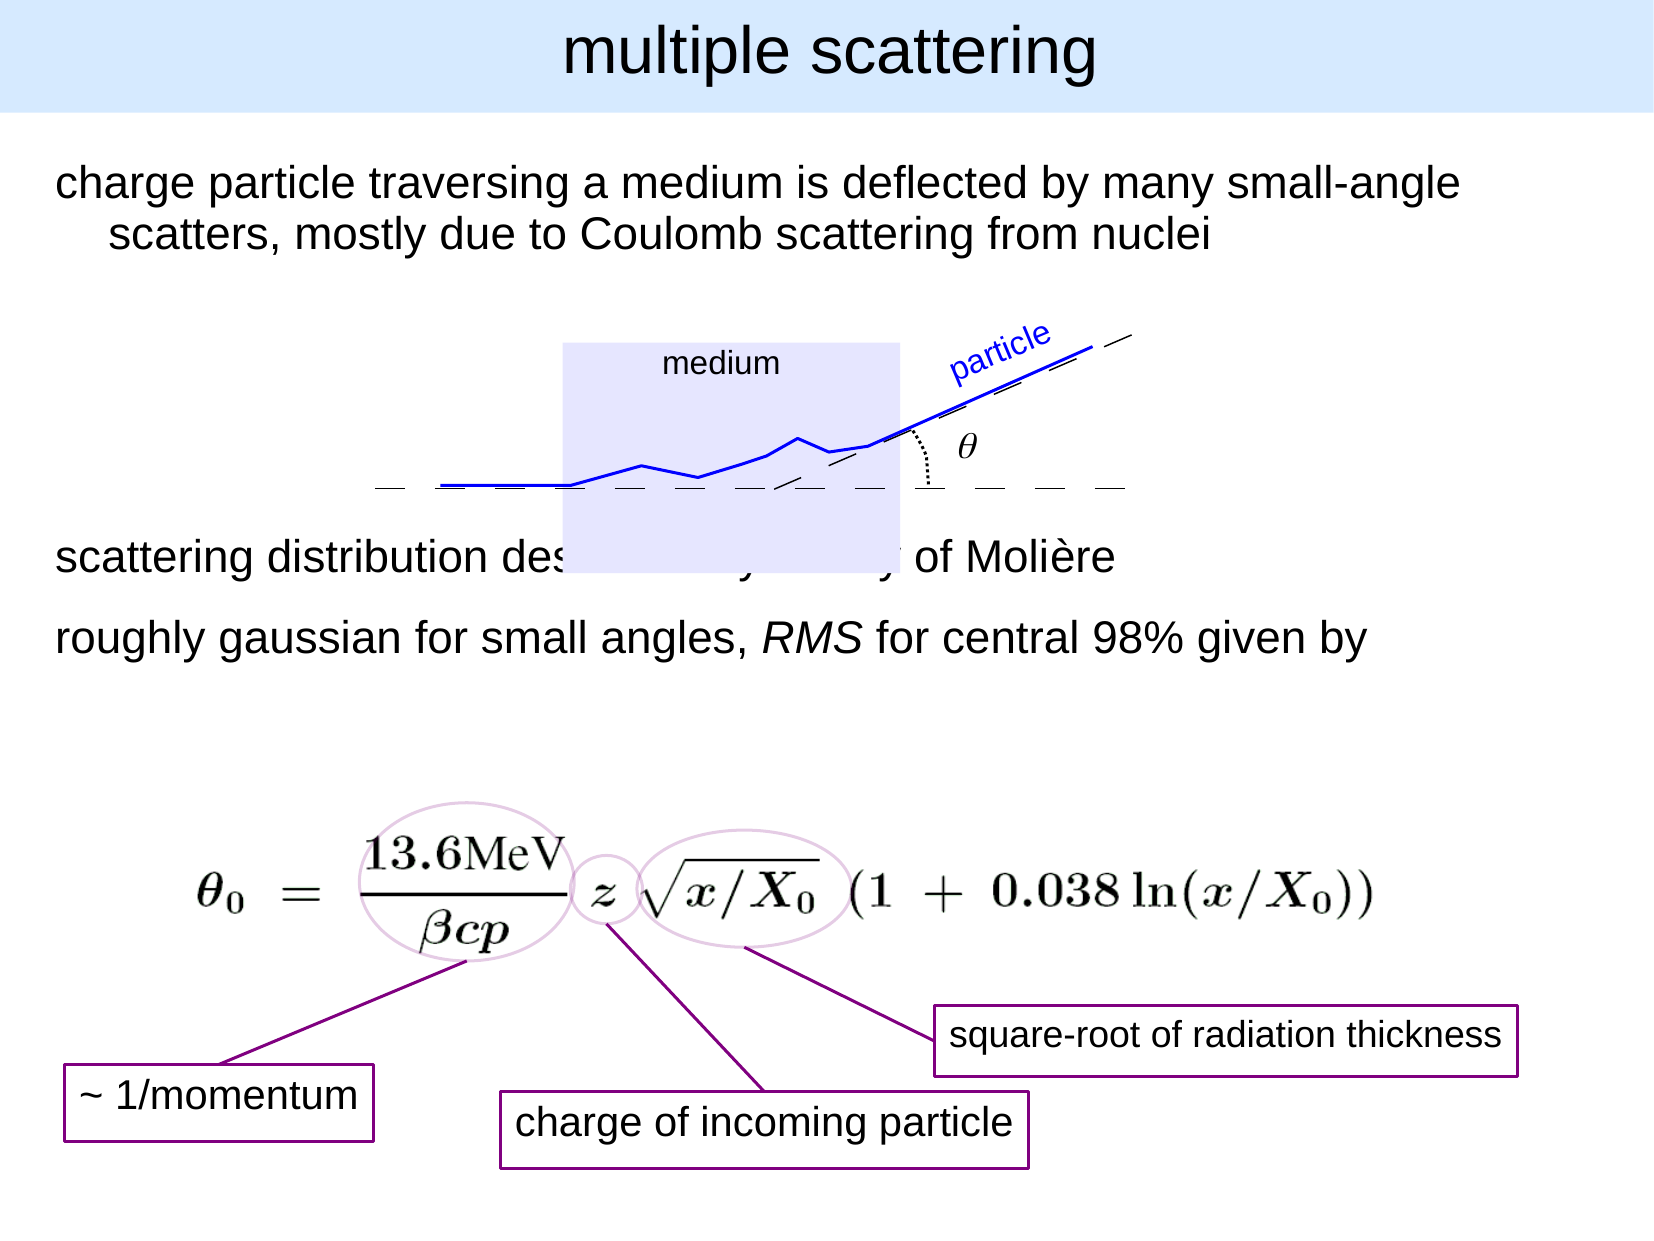

# multiple scattering
charge particle traversing a medium is deflected by many small-angle scatters, mostly due to Coulomb scattering from nuclei
scattering distribution described by theory of Molière
roughly gaussian for small angles, RMS for central 98% given by
particle
medium
q
square-root of radiation thickness
~ 1/momentum
charge of incoming particle